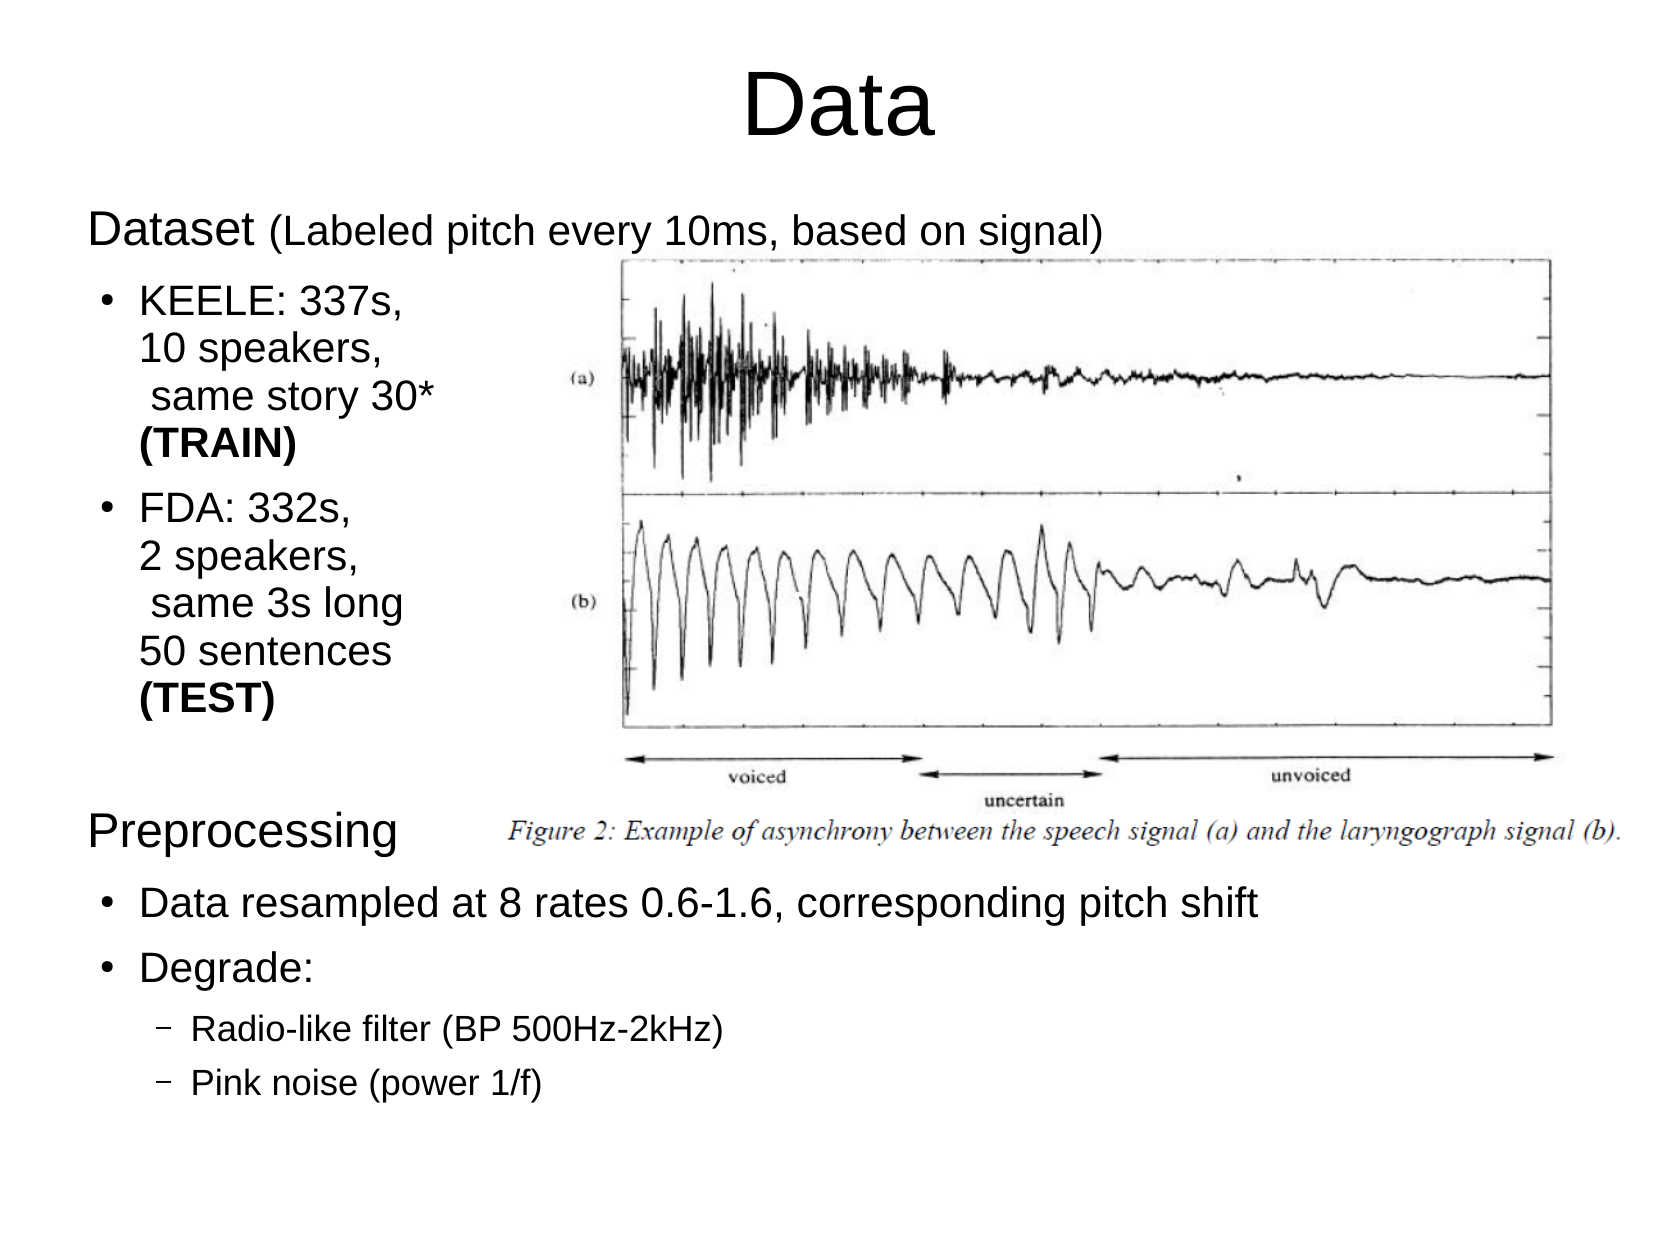

# Data
Dataset (Labeled pitch every 10ms, based on signal)
KEELE: 337s,
10 speakers,
 same story 30*
(TRAIN)
FDA: 332s,
2 speakers,
 same 3s long
50 sentences
(TEST)
Preprocessing
Data resampled at 8 rates 0.6-1.6, corresponding pitch shift
Degrade:
Radio-like filter (BP 500Hz-2kHz)
Pink noise (power 1/f)